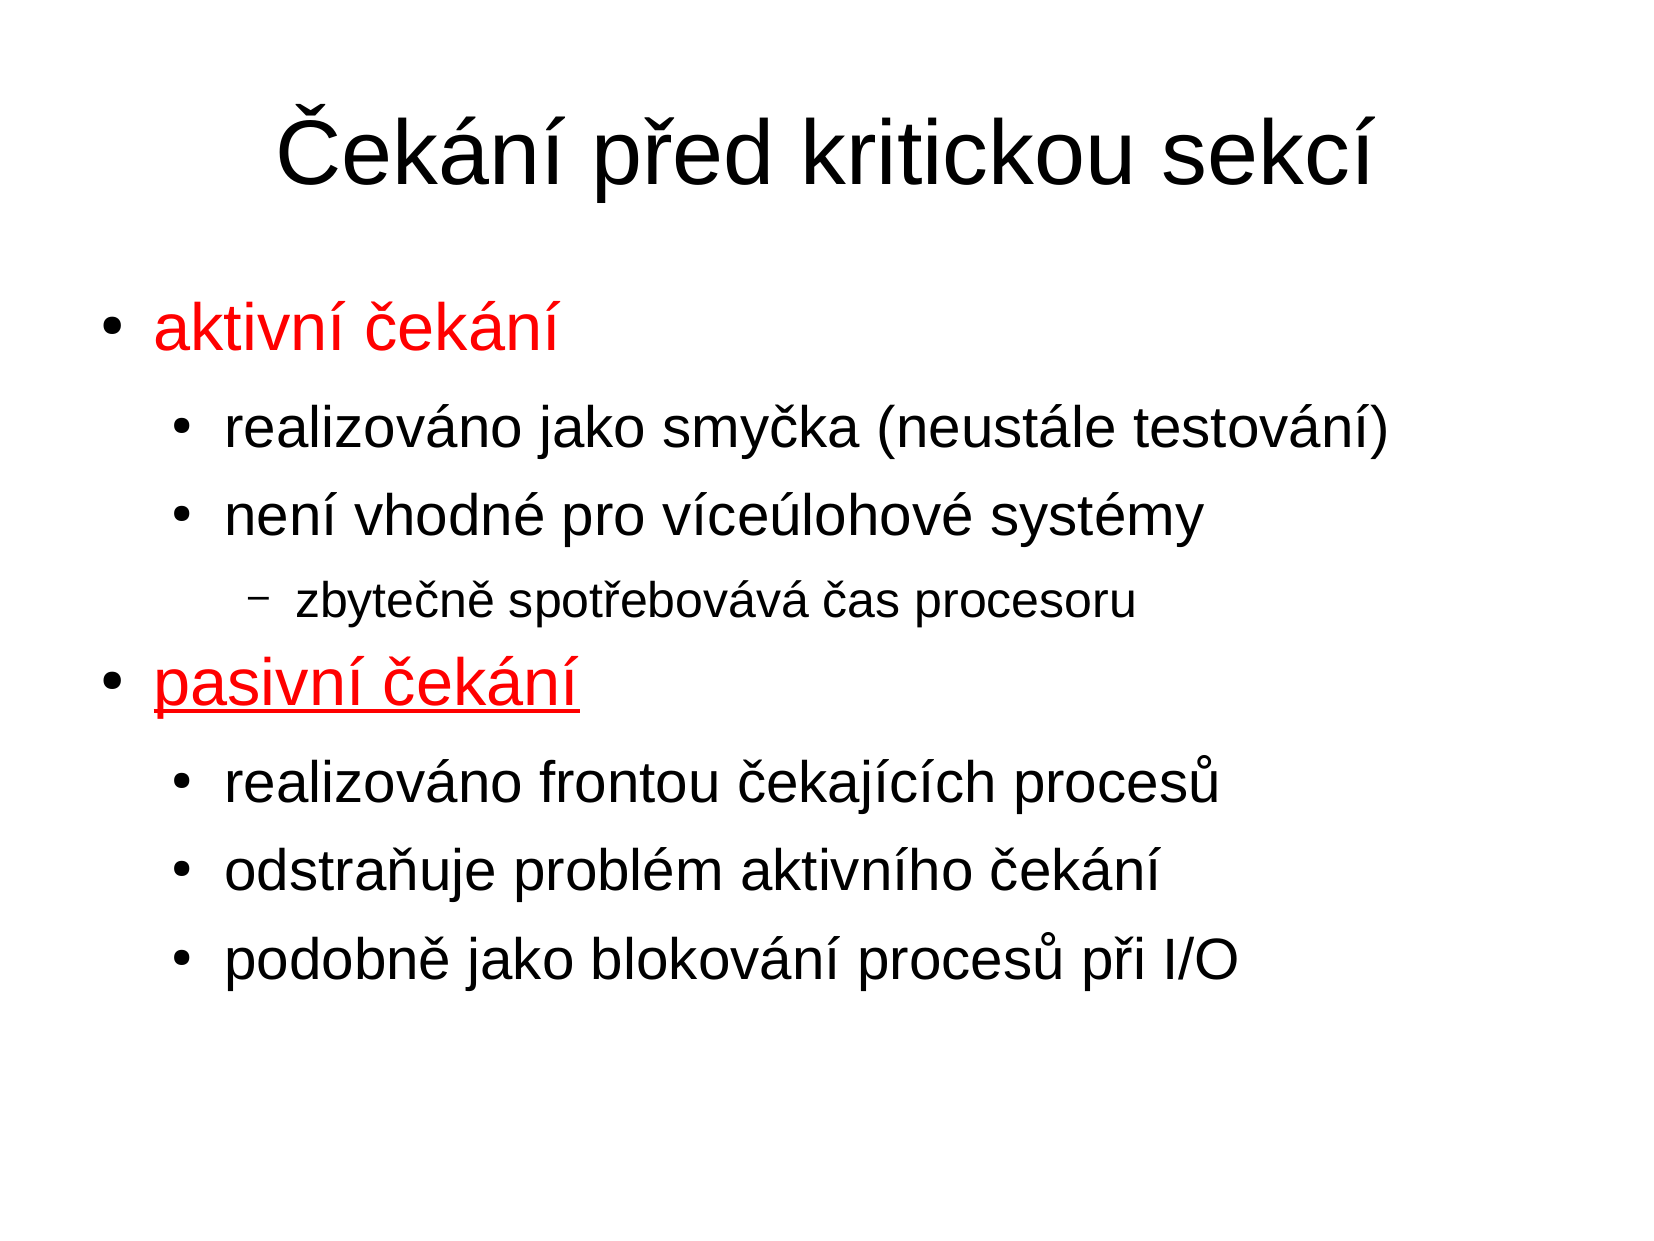

# Čekání před kritickou sekcí
aktivní čekání
realizováno jako smyčka (neustále testování)
není vhodné pro víceúlohové systémy
zbytečně spotřebovává čas procesoru
pasivní čekání
realizováno frontou čekajících procesů
odstraňuje problém aktivního čekání
podobně jako blokování procesů při I/O